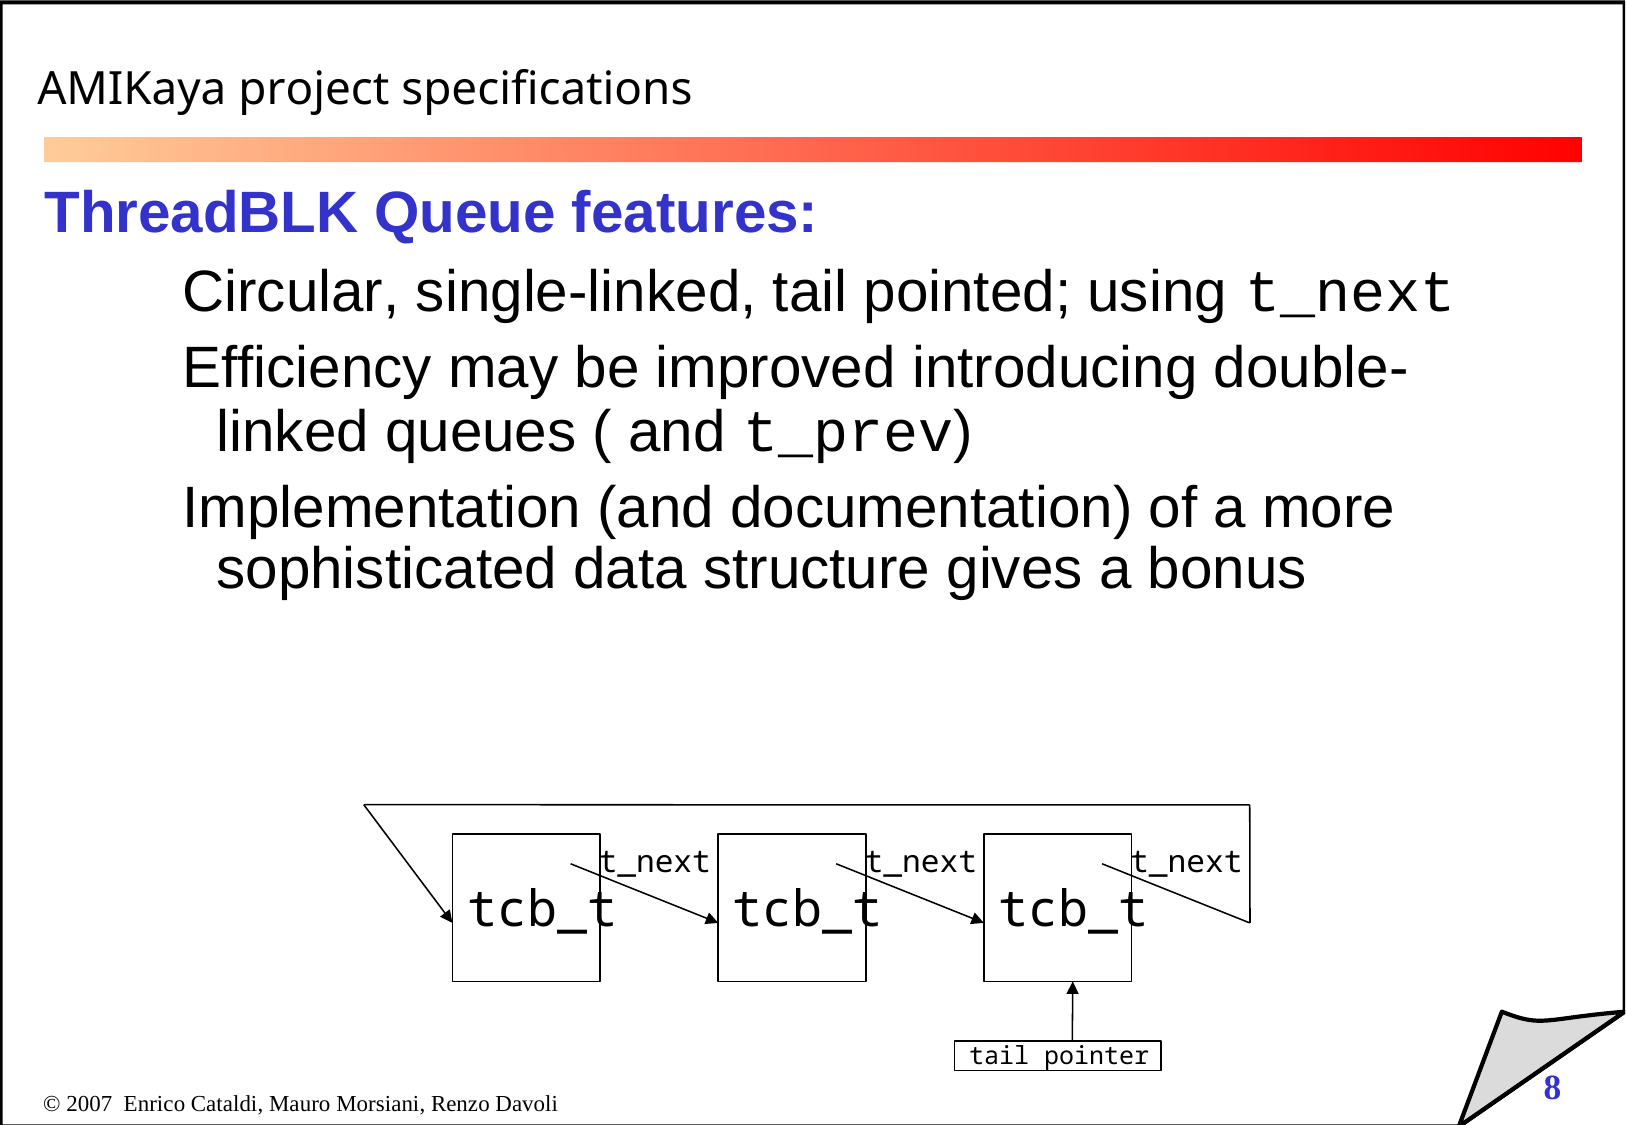

# AMIKaya project specifications
ThreadBLK Queue features:
Circular, single-linked, tail pointed; using t_next
Efficiency may be improved introducing double-linked queues ( and t_prev)
Implementation (and documentation) of a more sophisticated data structure gives a bonus
tcb_t
tcb_t
tcb_t
t_next
t_next
t_next
tail pointer